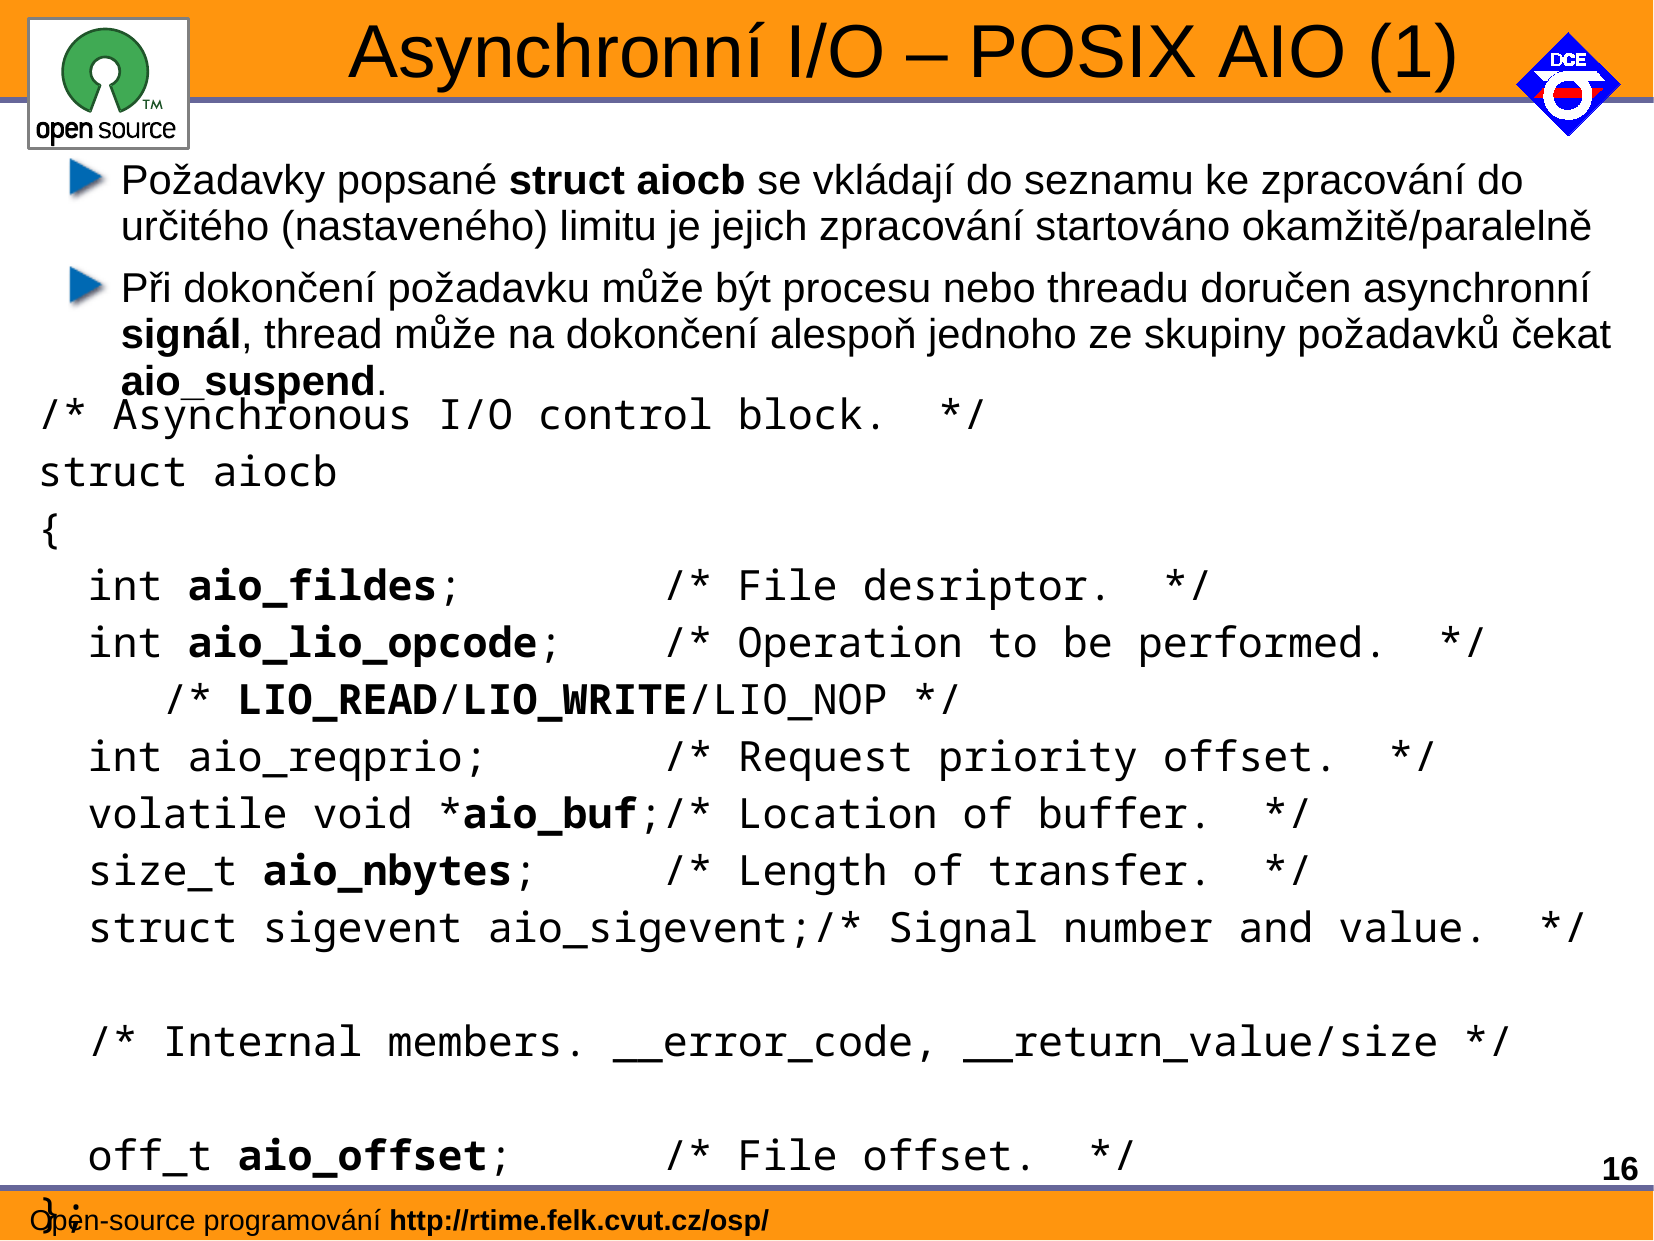

# Asynchronní I/O – POSIX AIO (1)
Požadavky popsané struct aiocb se vkládají do seznamu ke zpracování do určitého (nastaveného) limitu je jejich zpracování startováno okamžitě/paralelně
Při dokončení požadavku může být procesu nebo threadu doručen asynchronní signál, thread může na dokončení alespoň jednoho ze skupiny požadavků čekat aio_suspend.
/* Asynchronous I/O control block. */
struct aiocb
{
 int aio_fildes; /* File desriptor. */
 int aio_lio_opcode; /* Operation to be performed. */
 /* LIO_READ/LIO_WRITE/LIO_NOP */
 int aio_reqprio; /* Request priority offset. */
 volatile void *aio_buf;/* Location of buffer. */
 size_t aio_nbytes; /* Length of transfer. */
 struct sigevent aio_sigevent;/* Signal number and value. */
 /* Internal members. __error_code, __return_value/size */
 off_t aio_offset; /* File offset. */
};